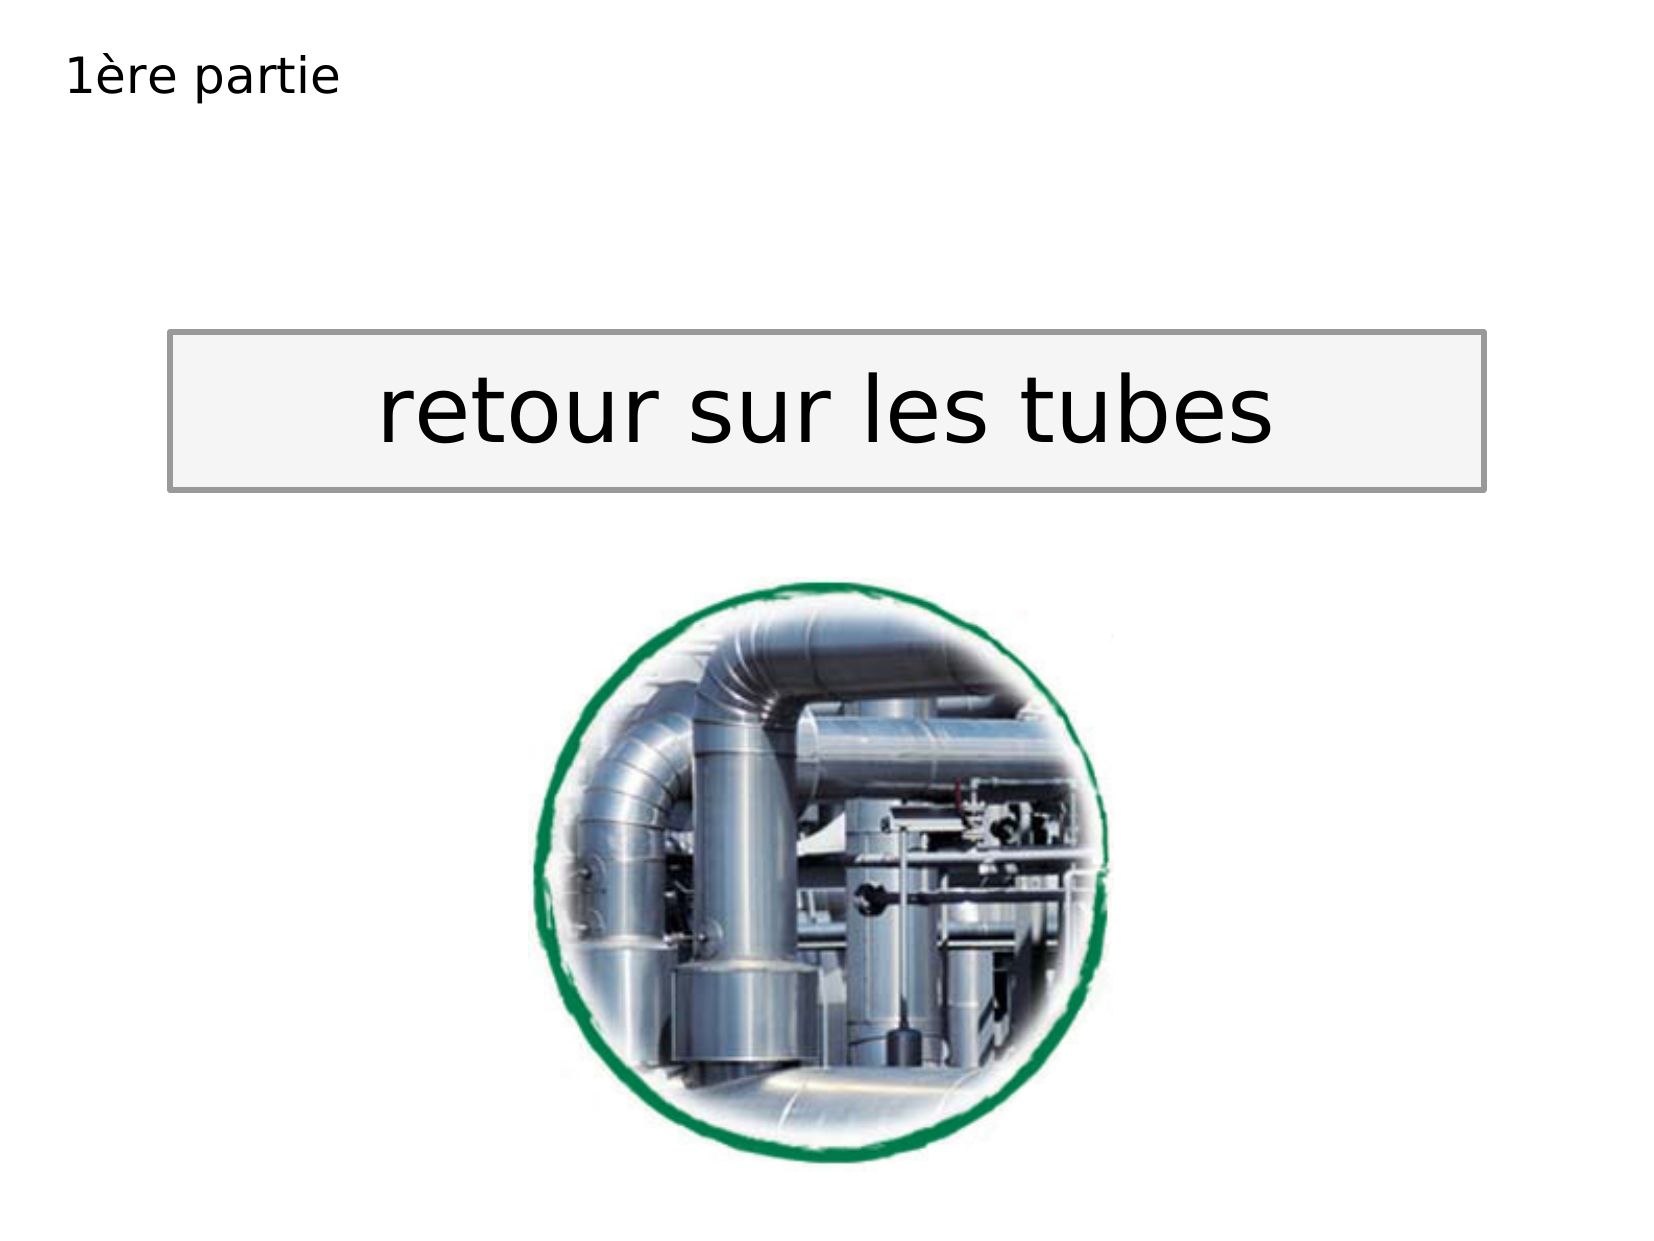

1ère partie
# retour sur les tubes